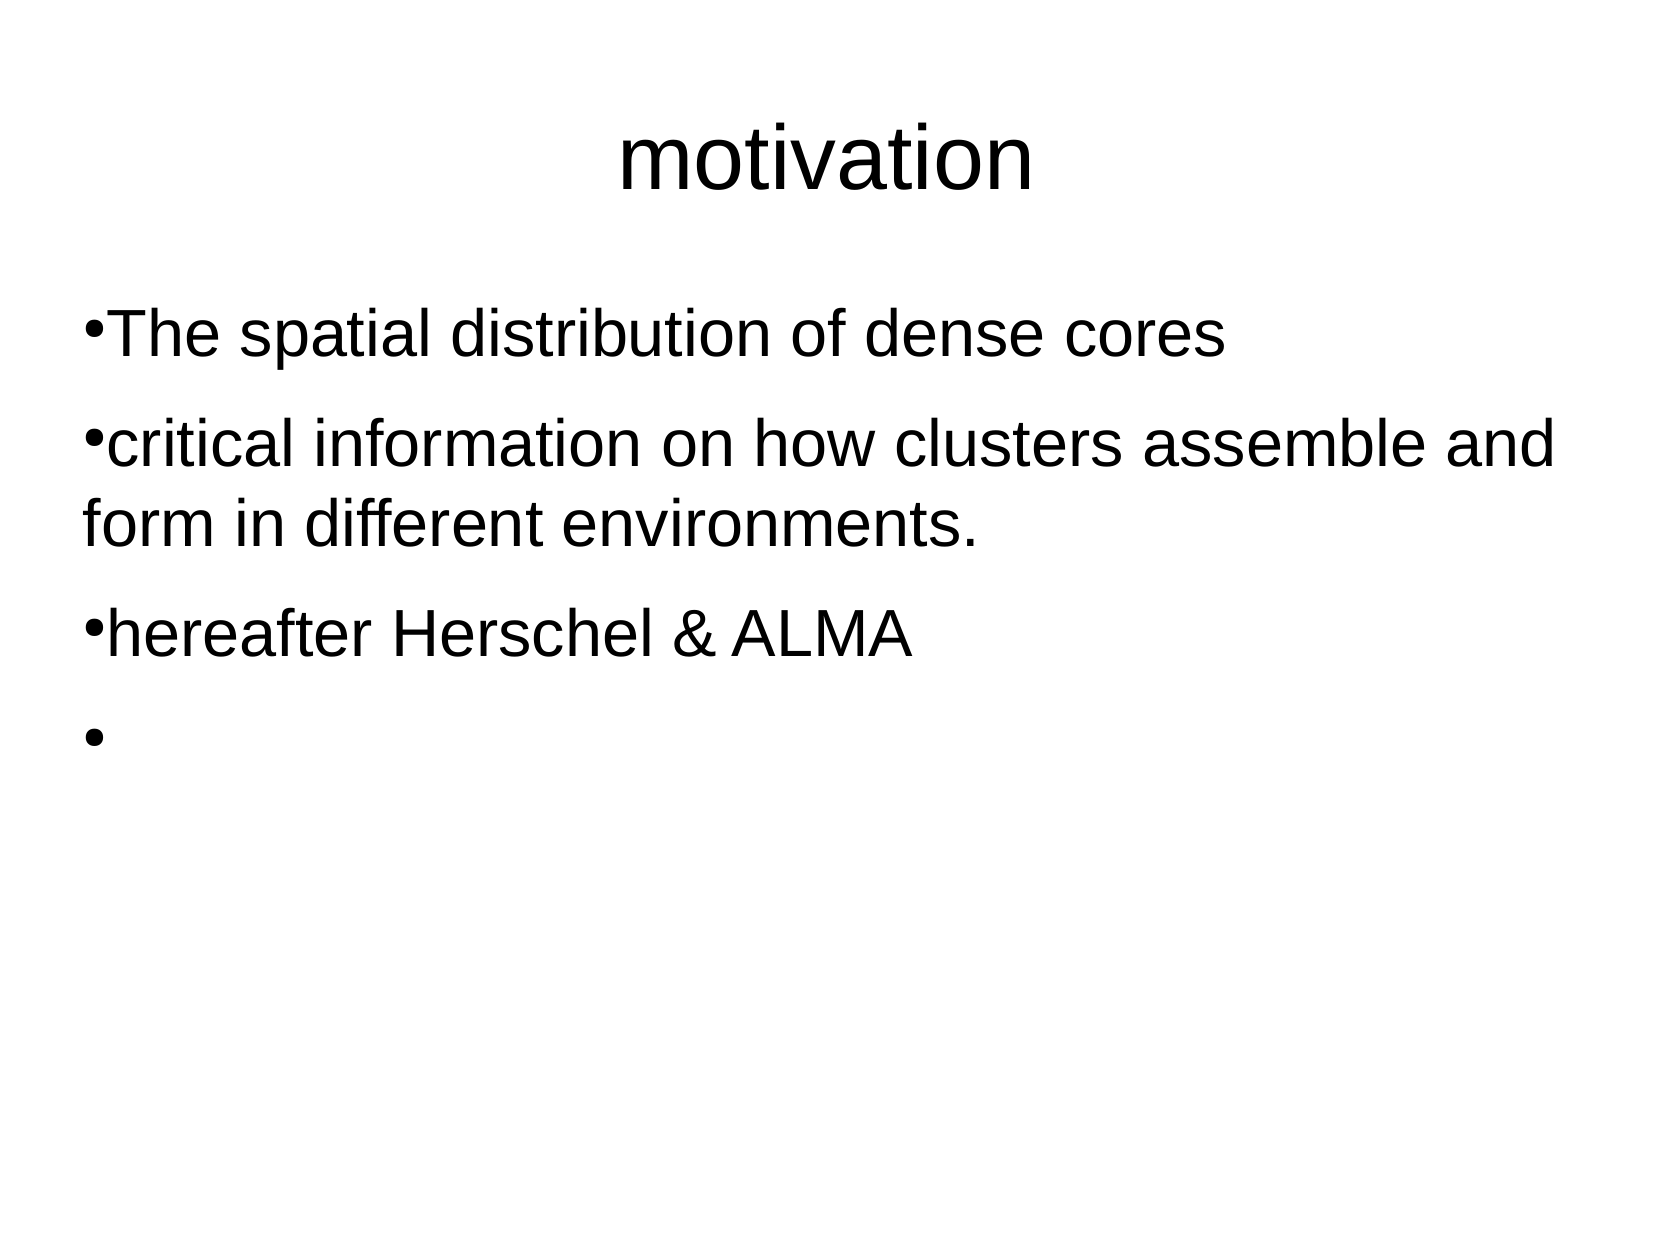

# motivation
The spatial distribution of dense cores
critical information on how clusters assemble and form in different environments.
hereafter Herschel & ALMA